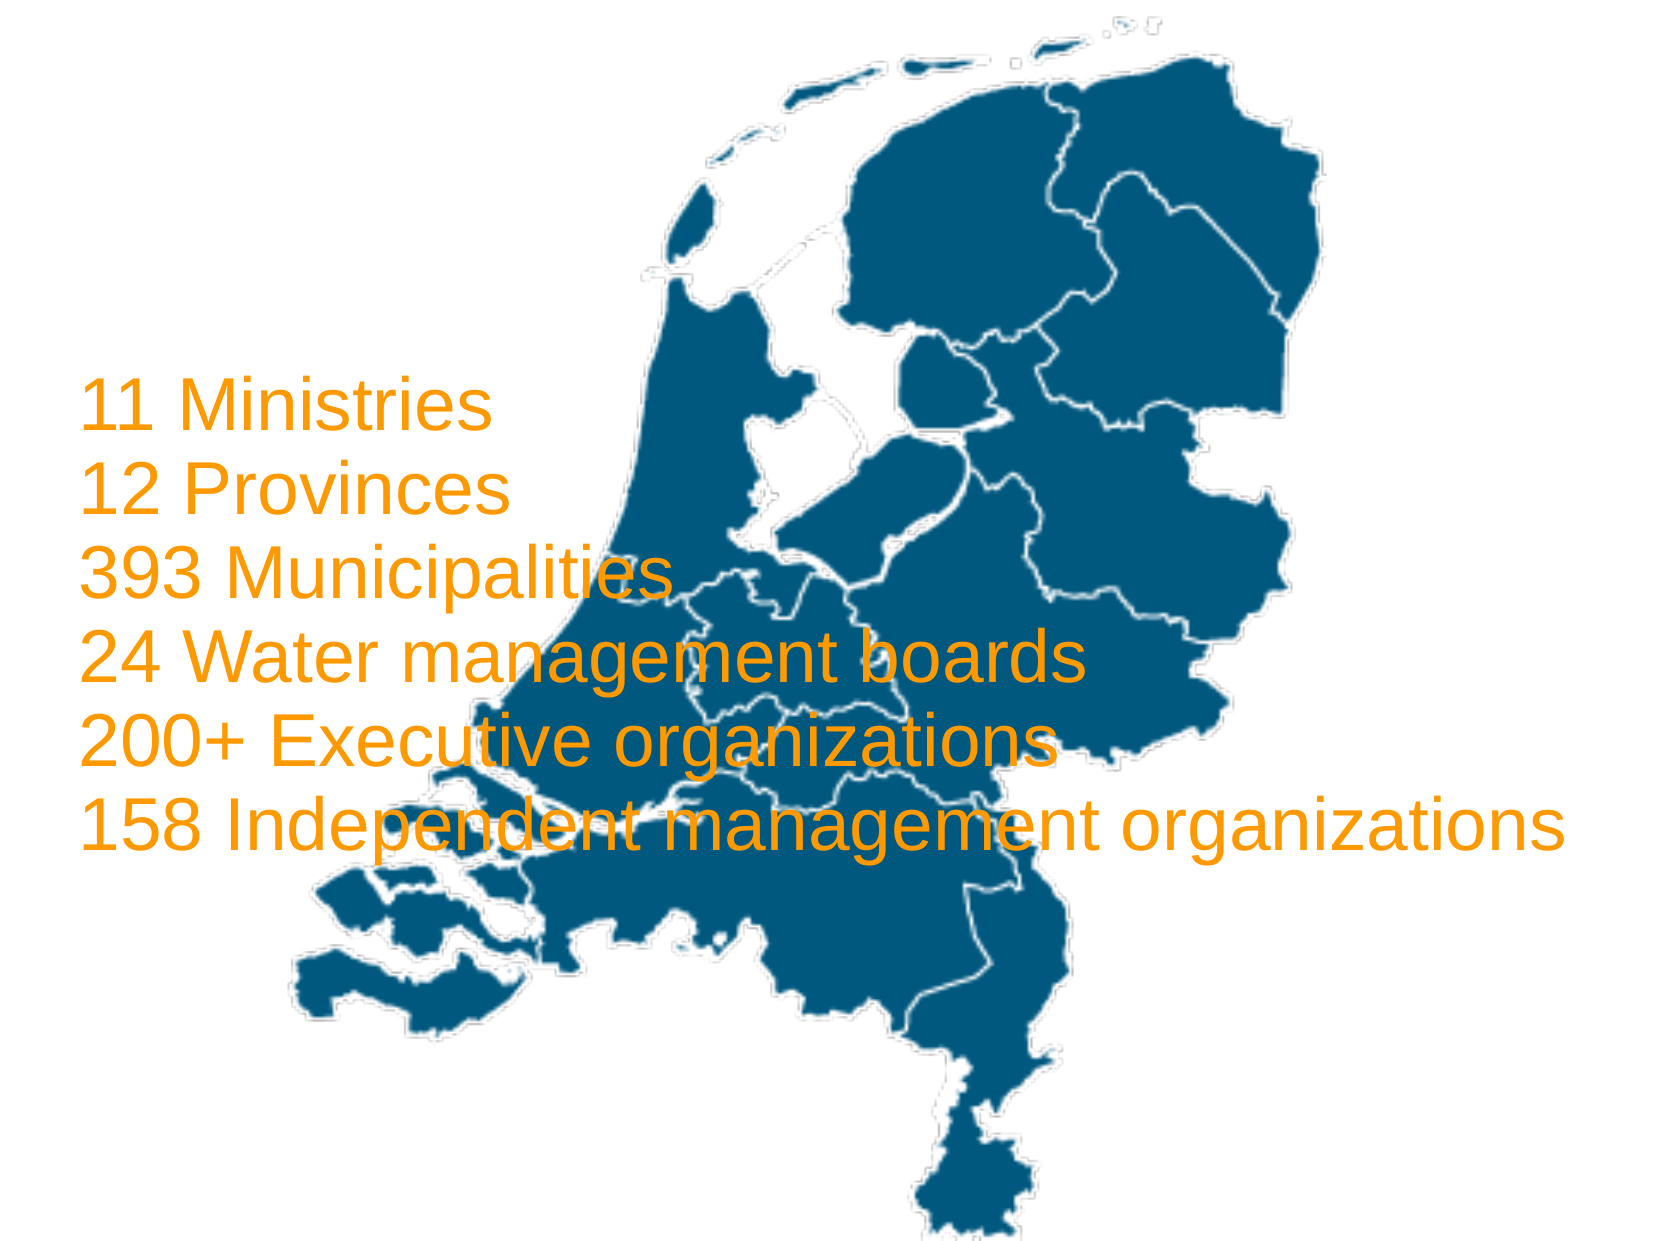

11 Ministries
12 Provinces
393 Municipalities
24 Water management boards
200+ Executive organizations
158 Independent management organizations